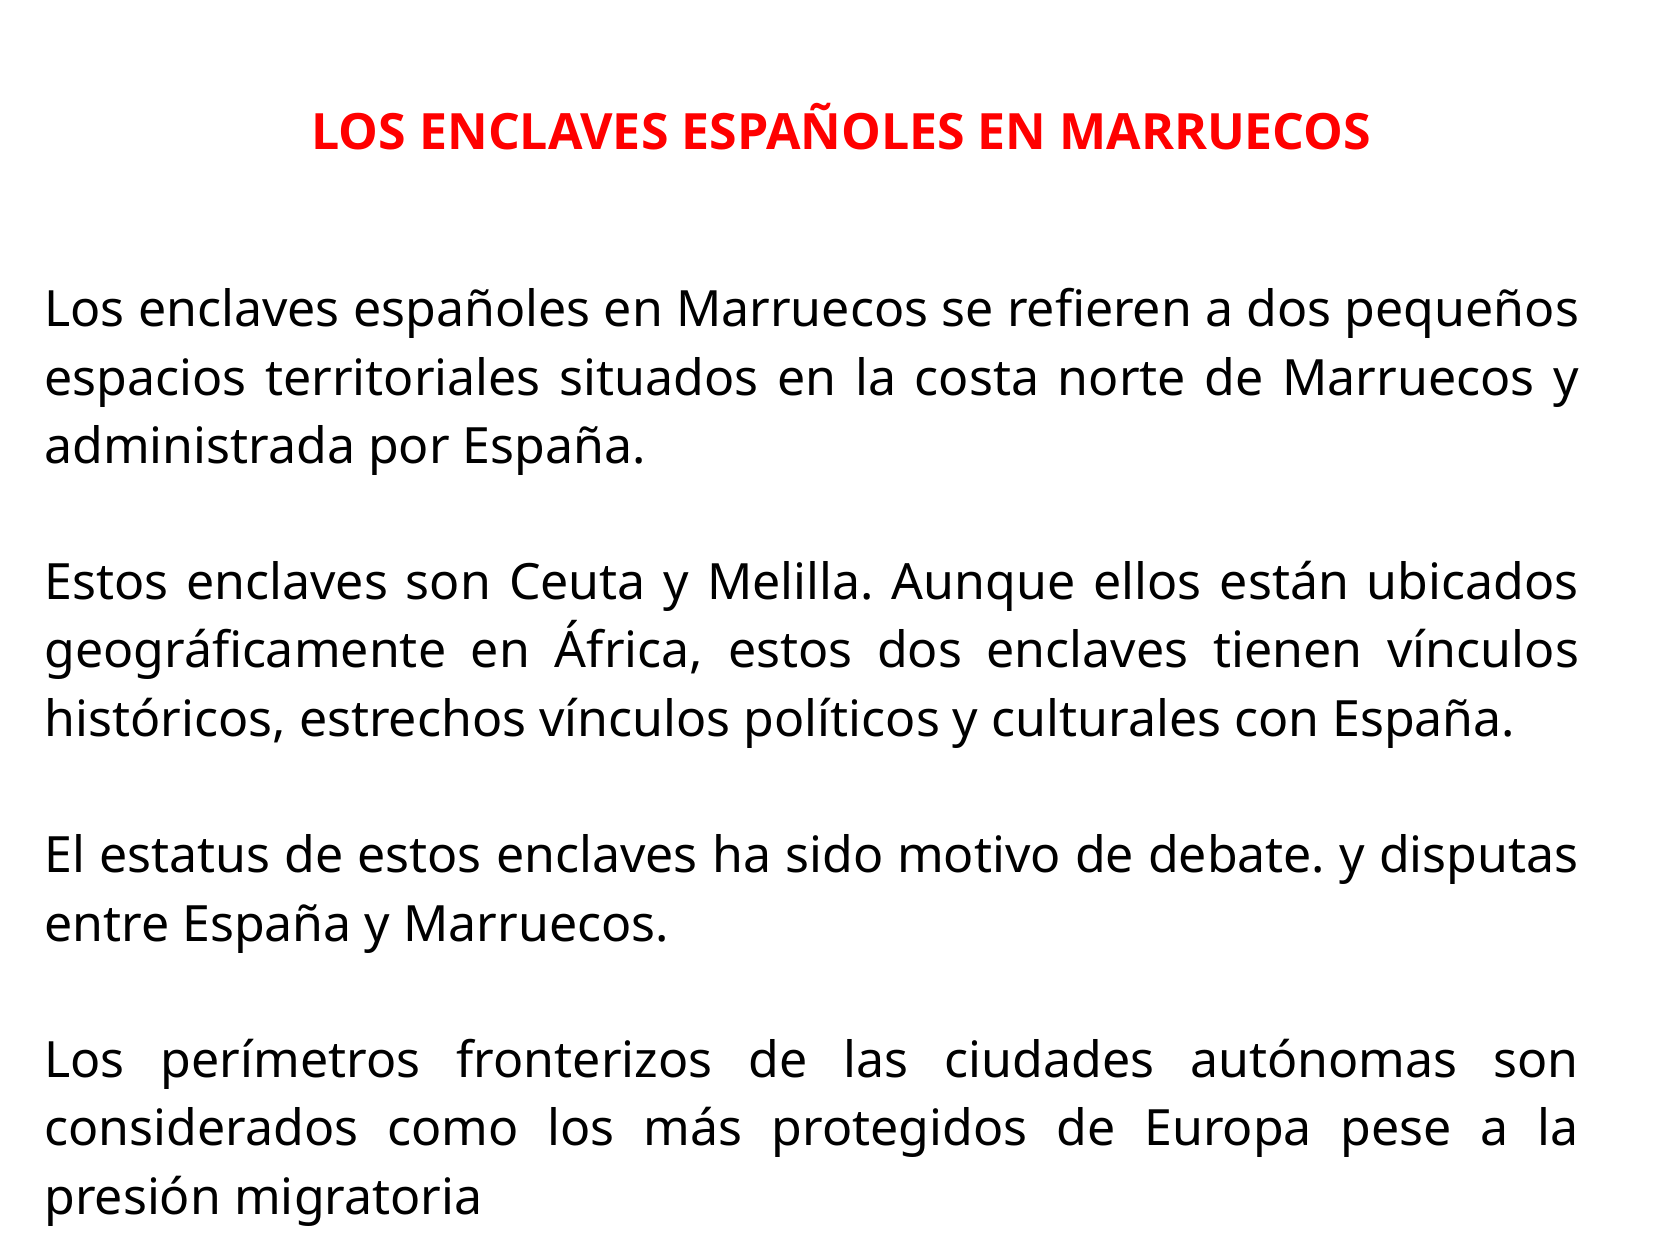

Los enclaves españoles en marruecos
Los enclaves españoles en Marruecos se refieren a dos pequeños espacios territoriales situados en la costa norte de Marruecos y administrada por España.
Estos enclaves son Ceuta y Melilla. Aunque ellos están ubicados geográficamente en África, estos dos enclaves tienen vínculos históricos, estrechos vínculos políticos y culturales con España.
El estatus de estos enclaves ha sido motivo de debate. y disputas entre España y Marruecos.
Los perímetros fronterizos de las ciudades autónomas son considerados como los más protegidos de Europa pese a la presión migratoria